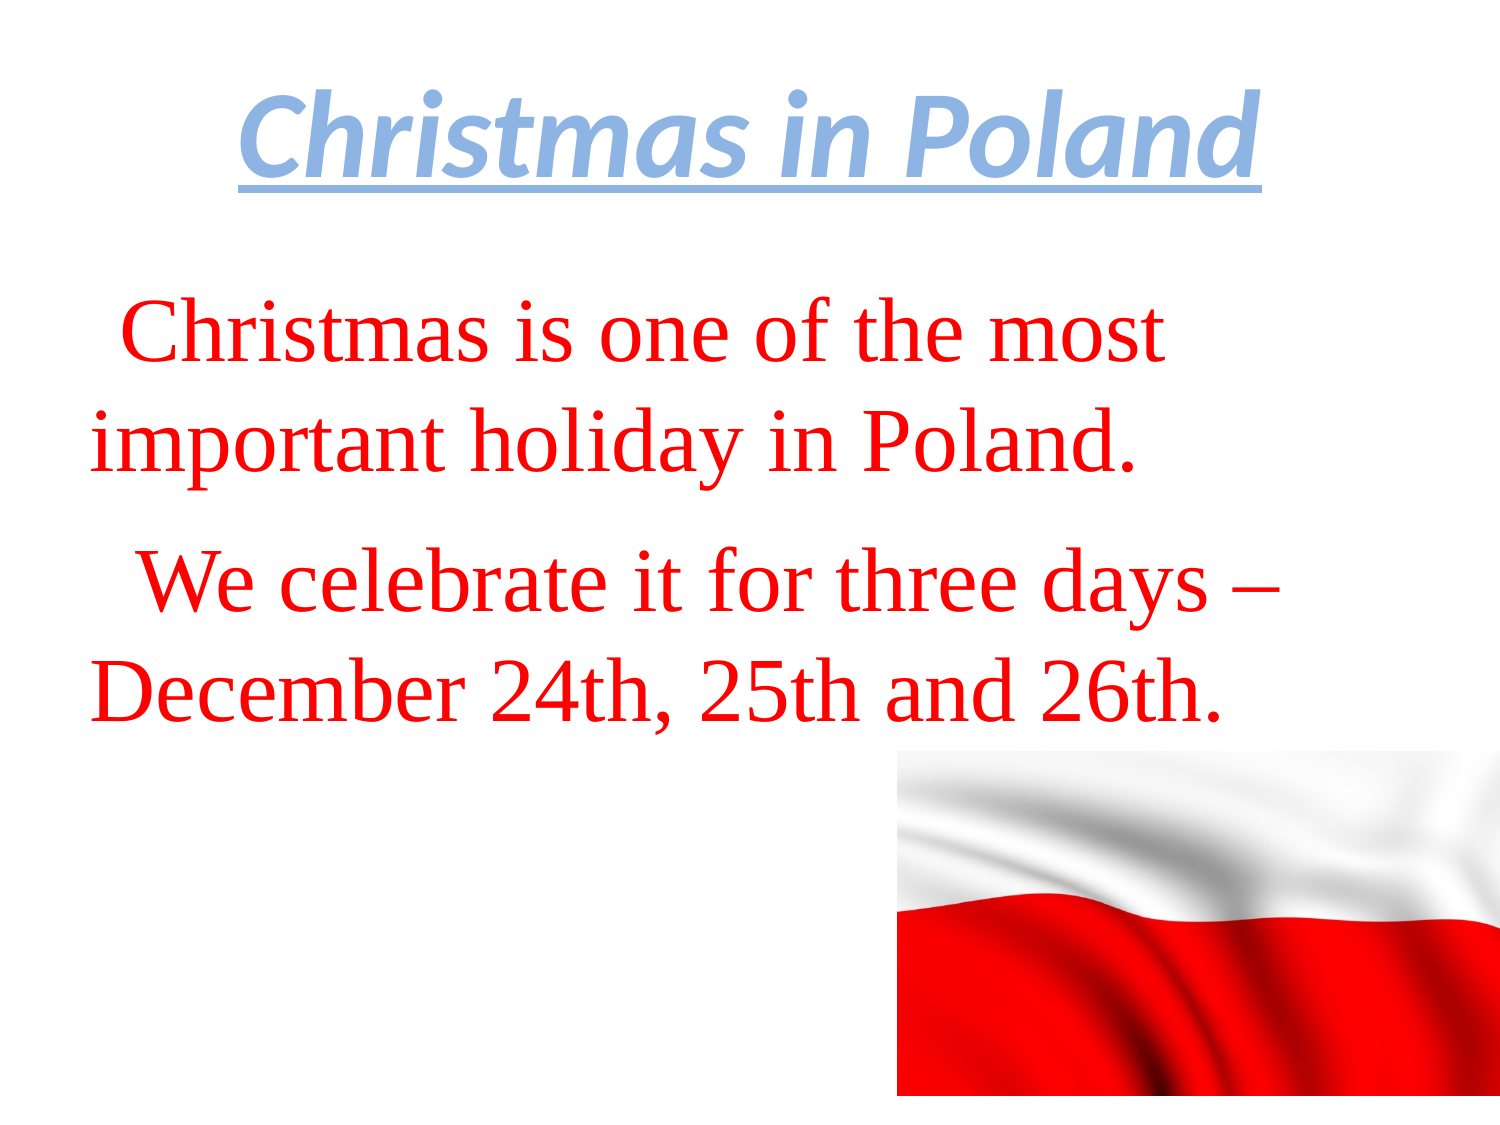

# Christmas in Poland
 Christmas is one of the most important holiday in Poland.
 We celebrate it for three days – December 24th, 25th and 26th.